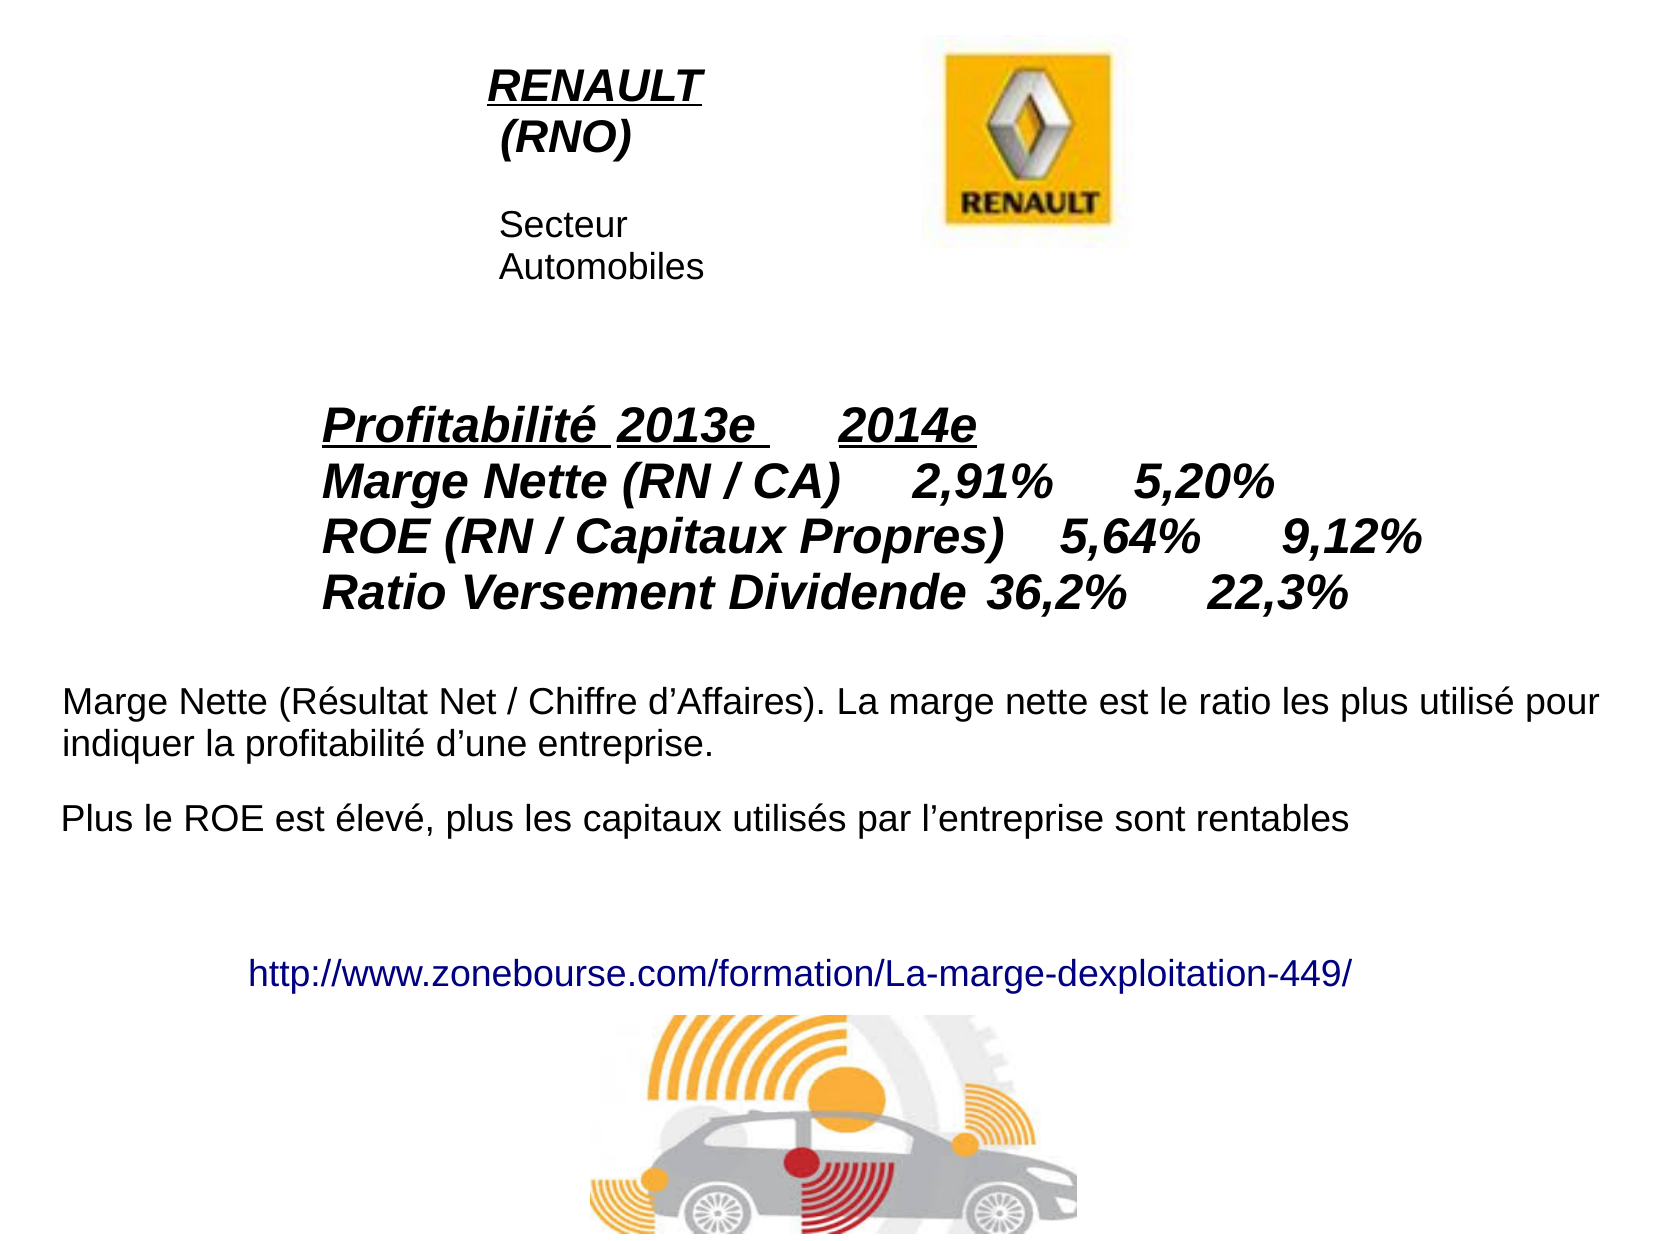

RENAULT
 (RNO)
Secteur
Automobiles
Profitabilité 	2013e 	2014e
Marge Nette (RN / CA) 	2,91% 	5,20%
ROE (RN / Capitaux Propres) 	5,64% 	9,12%
Ratio Versement Dividende 	36,2% 	22,3%
Marge Nette (Résultat Net / Chiffre d’Affaires). La marge nette est le ratio les plus utilisé pour indiquer la profitabilité d’une entreprise.
 Plus le ROE est élevé, plus les capitaux utilisés par l’entreprise sont rentables
http://www.zonebourse.com/formation/La-marge-dexploitation-449/